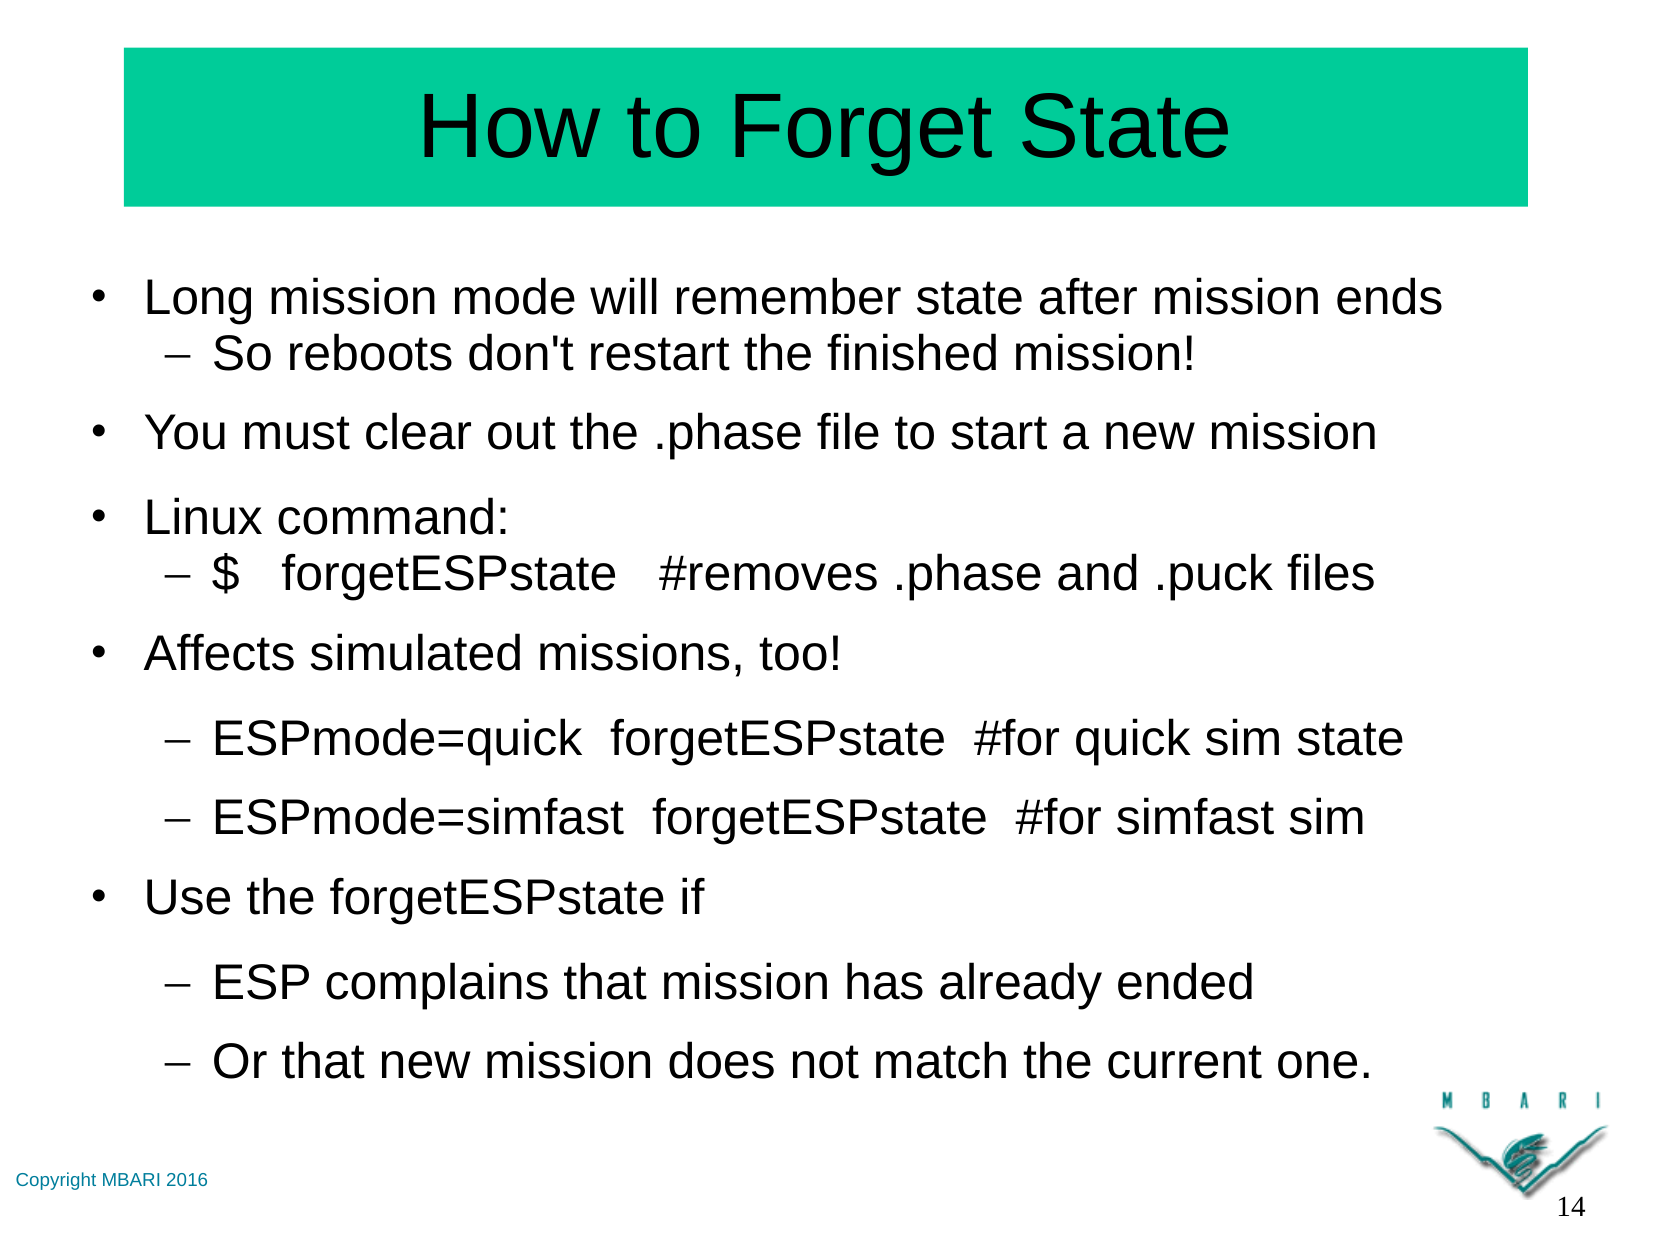

# How to Forget State
Long mission mode will remember state after mission ends
So reboots don't restart the finished mission!
You must clear out the .phase file to start a new mission
Linux command:
$ forgetESPstate #removes .phase and .puck files
Affects simulated missions, too!
ESPmode=quick forgetESPstate #for quick sim state
ESPmode=simfast forgetESPstate #for simfast sim
Use the forgetESPstate if
ESP complains that mission has already ended
Or that new mission does not match the current one.